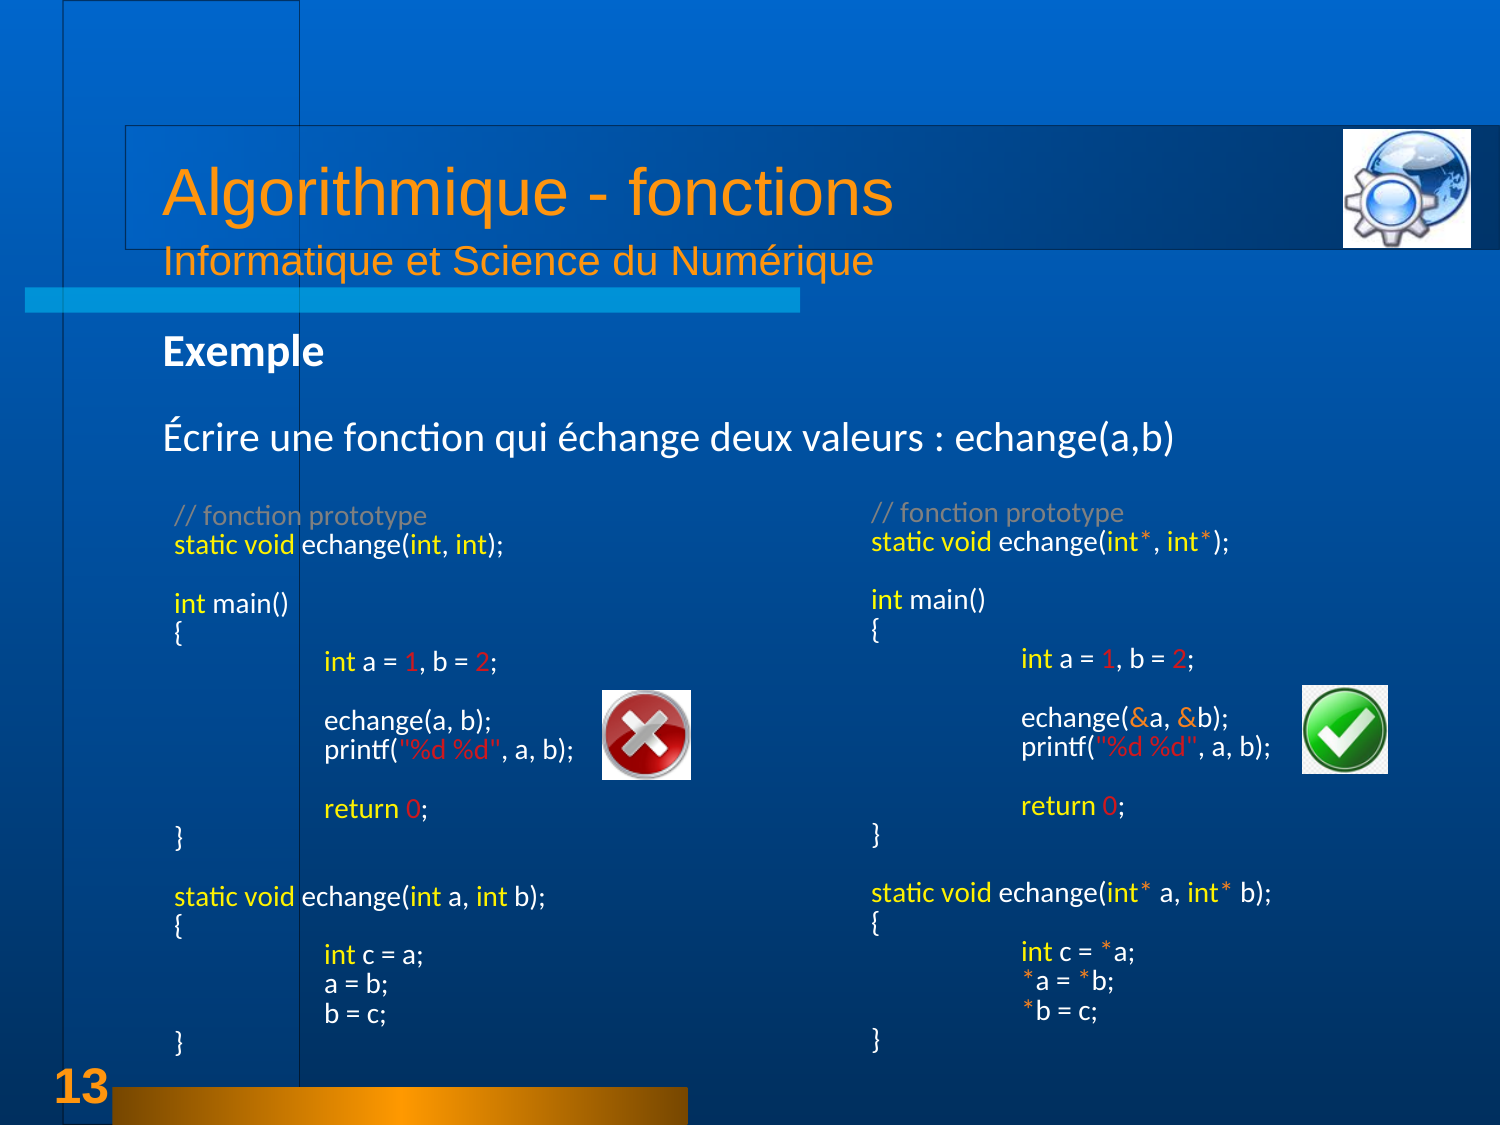

Exemple
Écrire une fonction qui échange deux valeurs : echange(a,b)
// fonction prototype
static void echange(int*, int*);
int main()
{
	int a = 1, b = 2;
	echange(&a, &b);
	printf("%d %d", a, b);
	return 0;
}
static void echange(int* a, int* b);
{
	int c = *a;
	*a = *b;
	*b = c;
}
// fonction prototype
static void echange(int, int);
int main()
{
	int a = 1, b = 2;
	echange(a, b);
	printf("%d %d", a, b);
	return 0;
}
static void echange(int a, int b);
{
	int c = a;
	a = b;
	b = c;
}